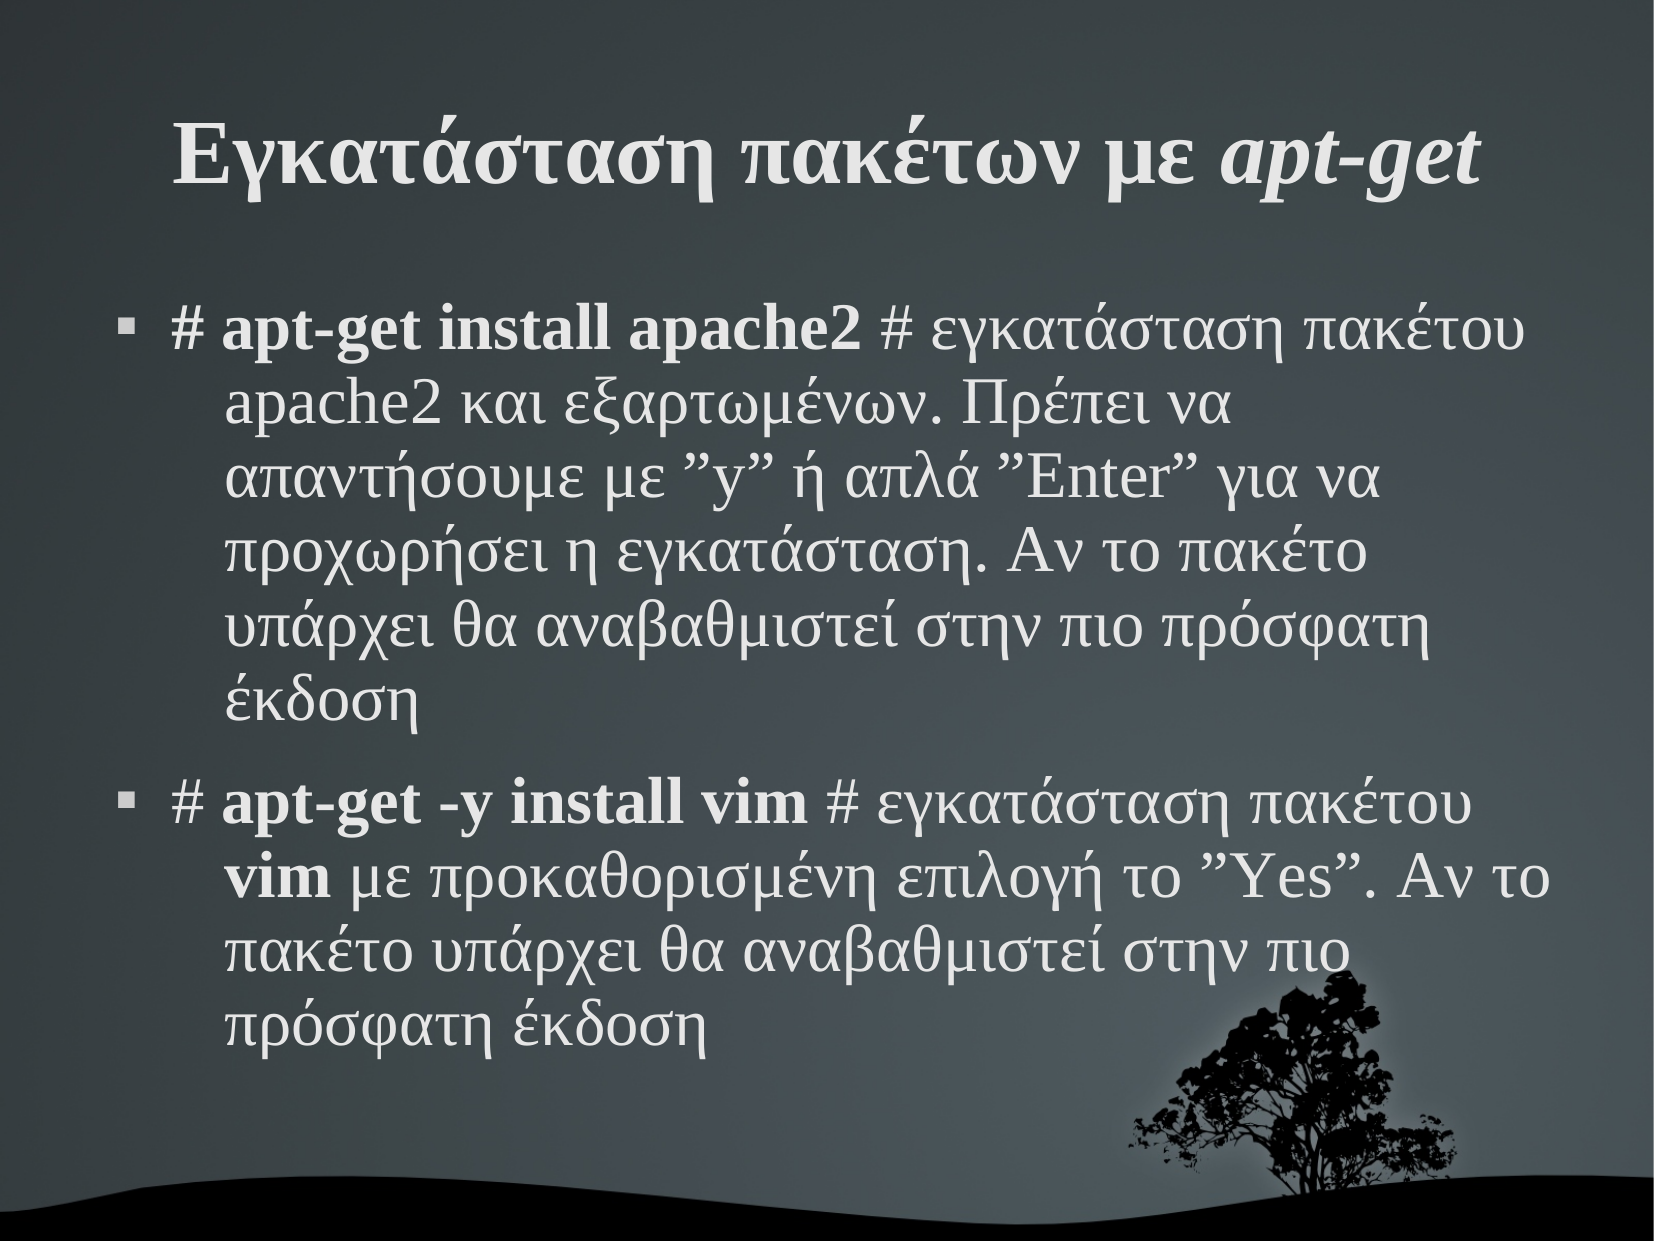

Εγκατάσταση πακέτων με apt-get
# # apt-get install apache2 # εγκατάσταση πακέτου apache2 και εξαρτωμένων. Πρέπει να απαντήσουμε με ”y” ή απλά ”Enter” για να προχωρήσει η εγκατάσταση. Αν το πακέτο υπάρχει θα αναβαθμιστεί στην πιο πρόσφατη έκδοση
# apt-get -y install vim # εγκατάσταση πακέτου vim με προκαθορισμένη επιλογή το ”Yes”. Αν το πακέτο υπάρχει θα αναβαθμιστεί στην πιο πρόσφατη έκδοση